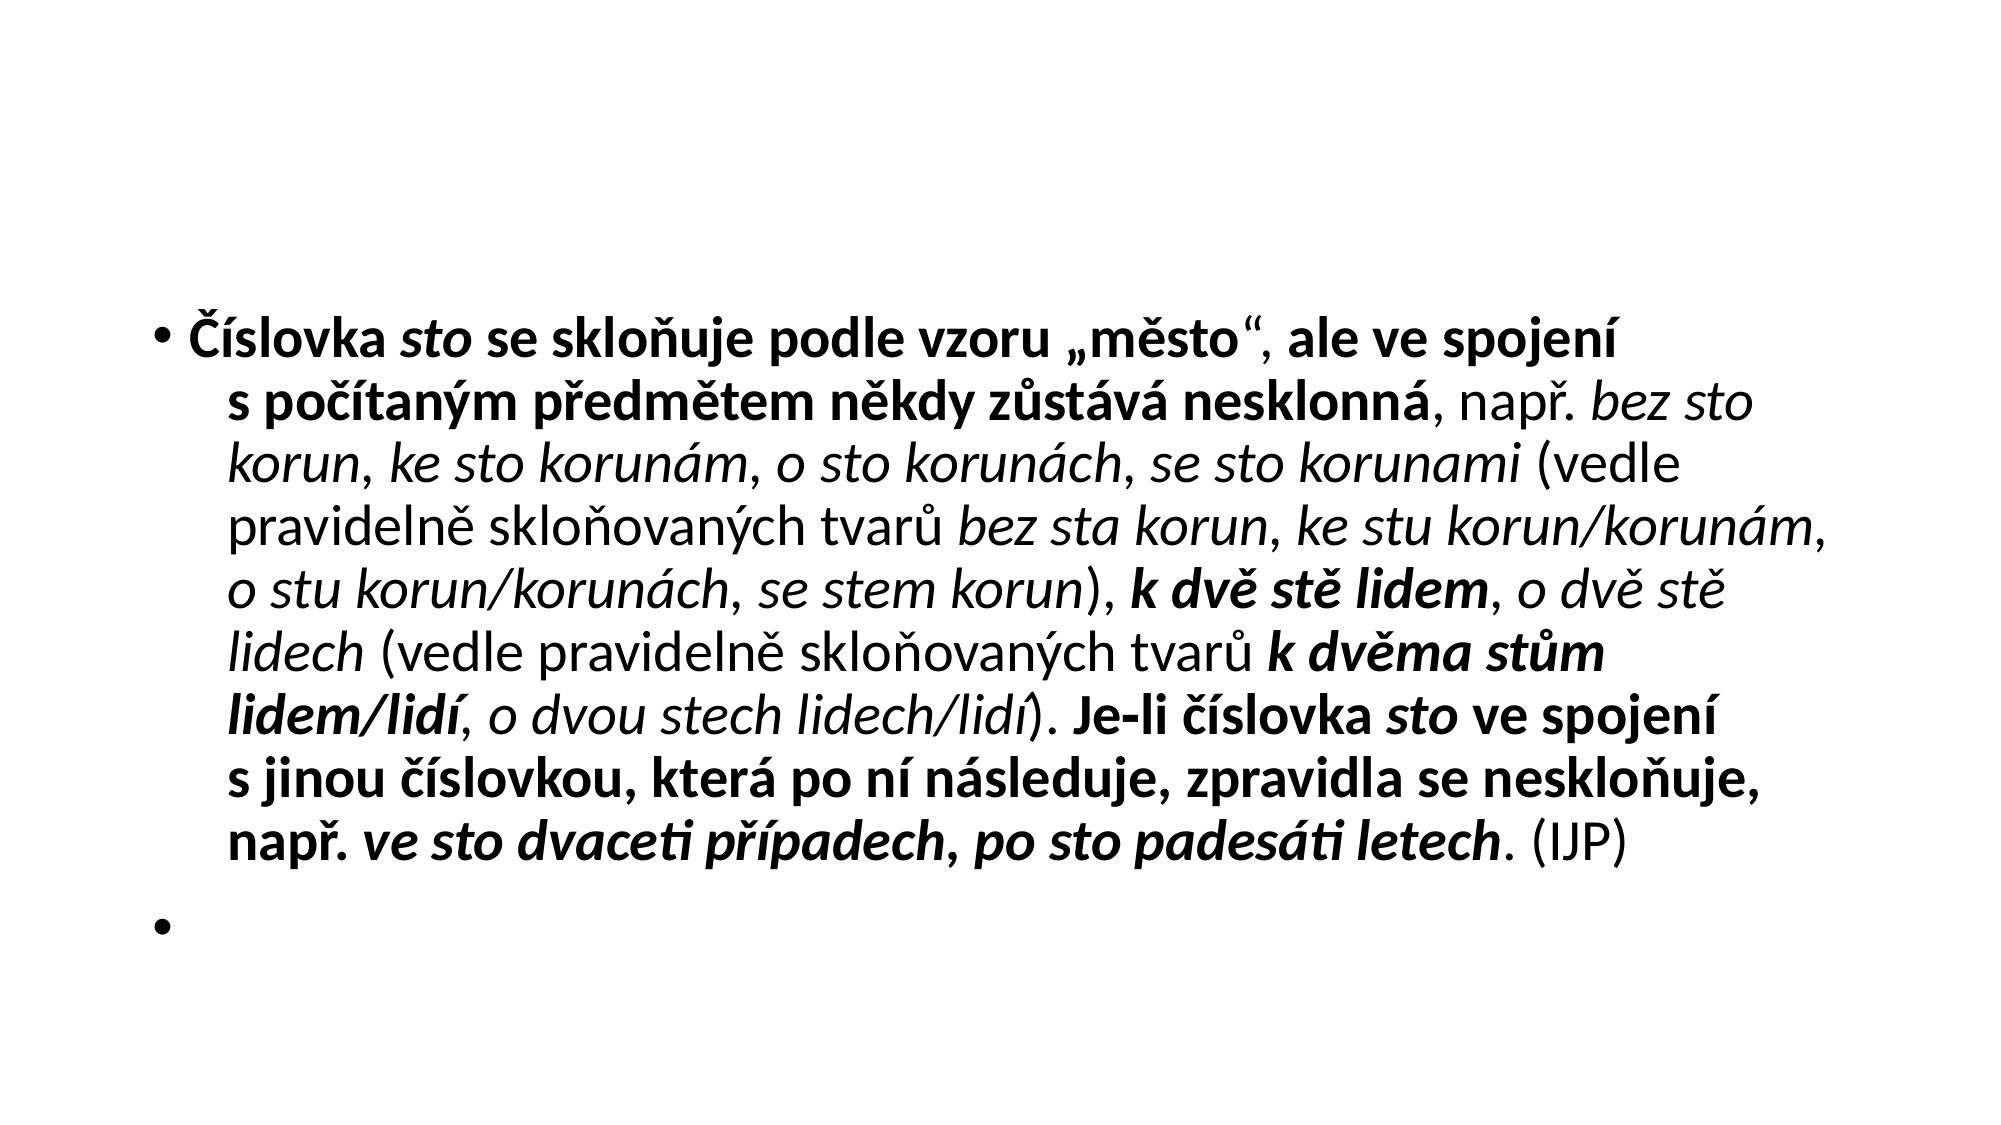

#
Číslovka sto se skloňuje podle vzoru „město“, ale ve spojení s počítaným předmětem někdy zůstává nesklonná, např. bez sto korun, ke sto korunám, o sto korunách, se sto korunami (vedle pravidelně skloňovaných tvarů bez sta korun, ke stu korun/korunám, o stu korun/korunách, se stem korun), k dvě stě lidem, o dvě stě lidech (vedle pravidelně skloňovaných tvarů k dvěma stům lidem/lidí, o dvou stech lidech/lidí). Je‑li číslovka sto ve spojení s jinou číslovkou, která po ní následuje, zpravidla se neskloňuje, např. ve sto dvaceti případech, po sto padesáti letech. (IJP)